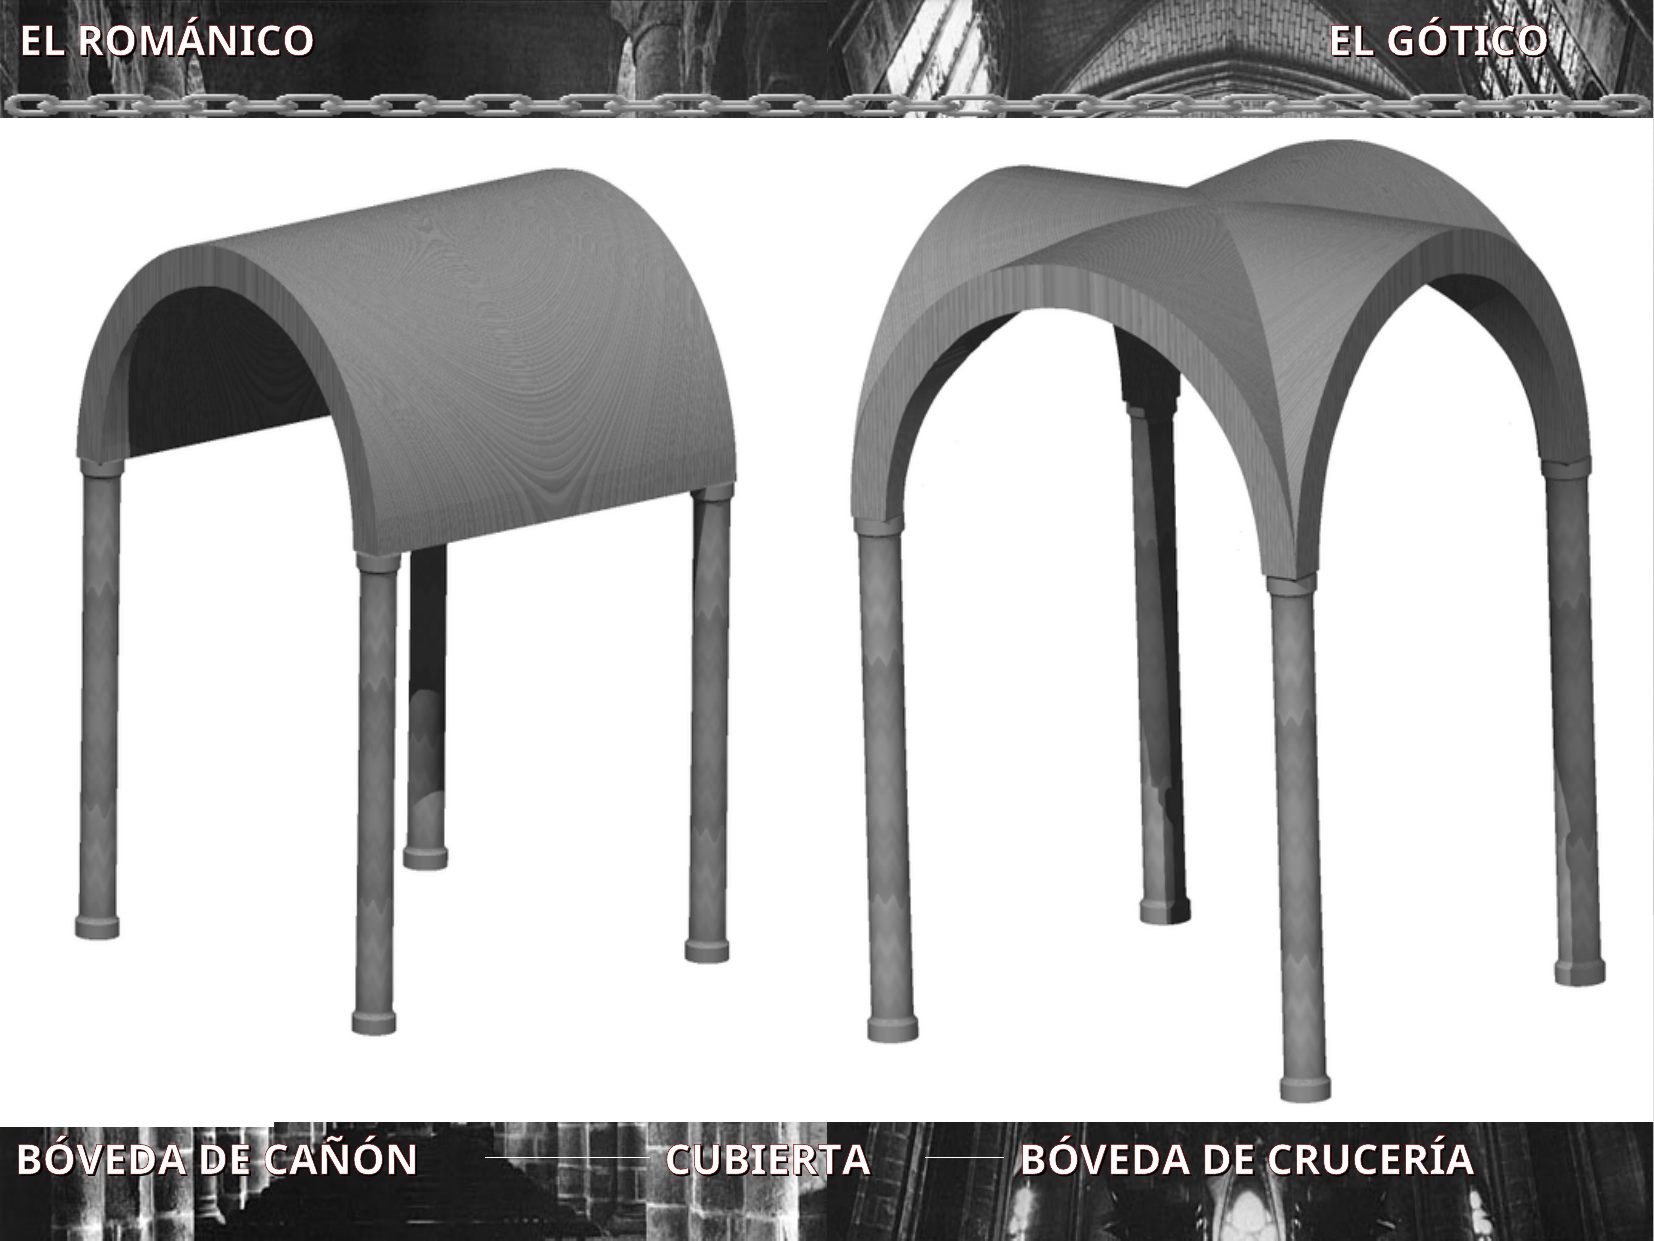

EL ROMÁNICO
EL GÓTICO
BÓVEDA DE CAÑÓN
CUBIERTA
BÓVEDA DE CRUCERÍA